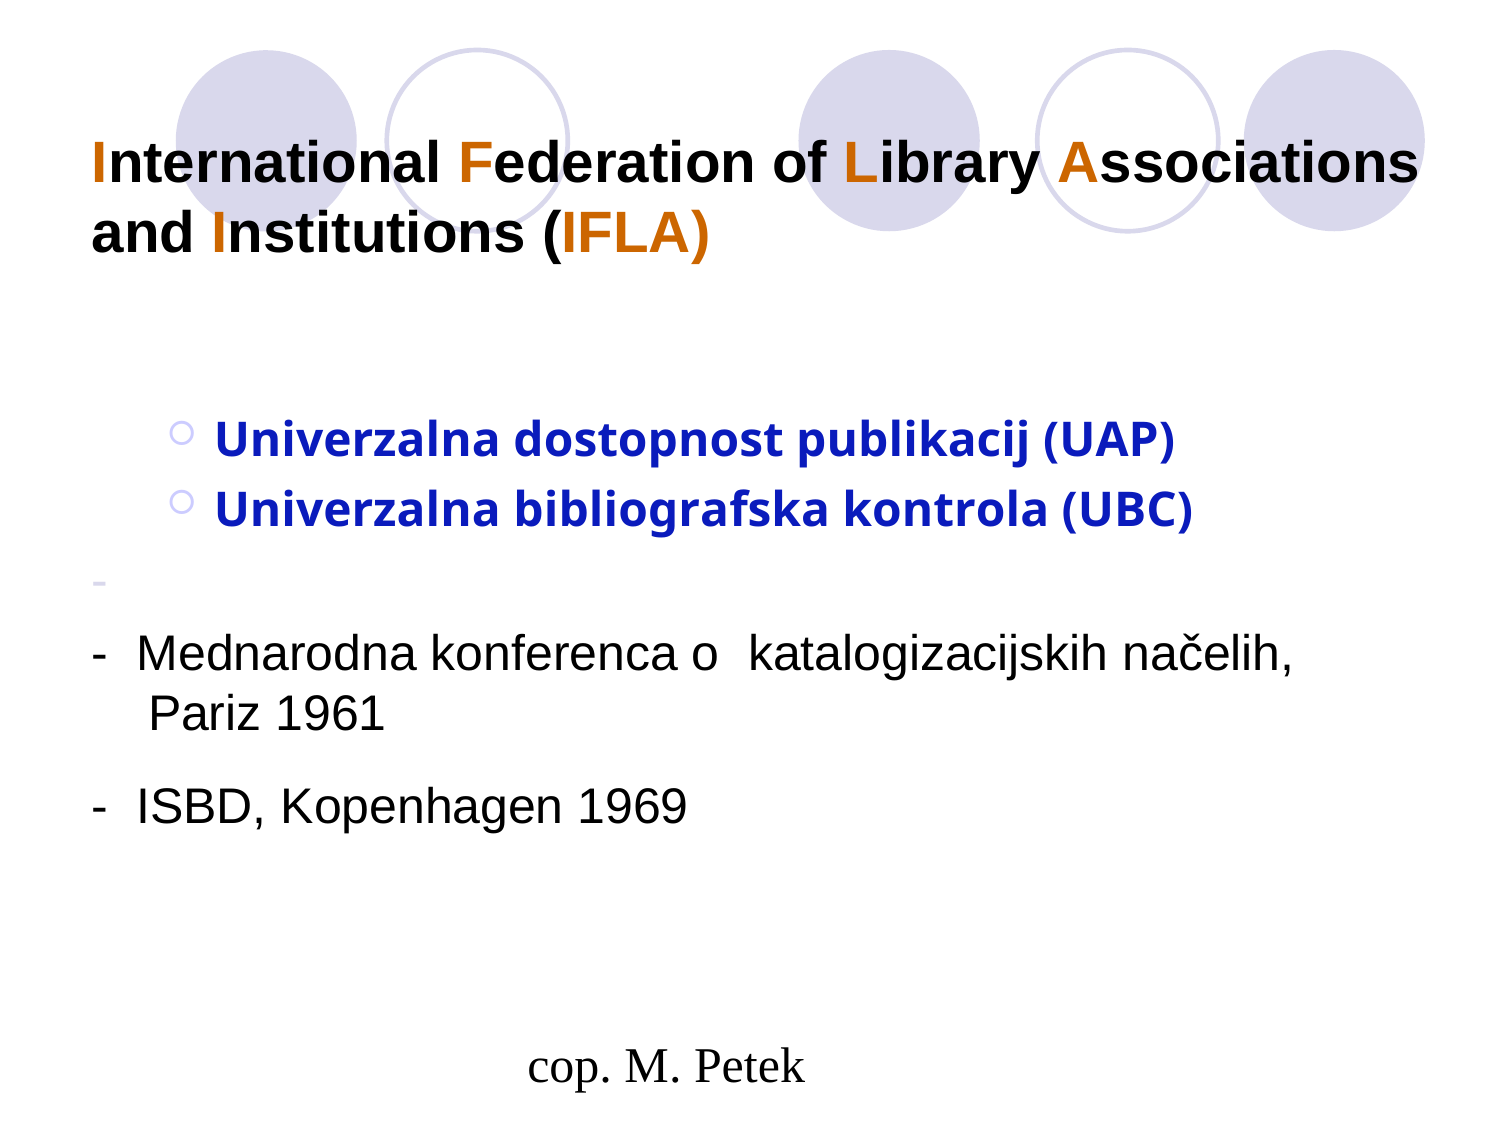

# International Federation of Library Associations and Institutions (IFLA)
Univerzalna dostopnost publikacij (UAP)
Univerzalna bibliografska kontrola (UBC)
-
- Mednarodna konferenca o katalogizacijskih načelih, Pariz 1961
- ISBD, Kopenhagen 1969
cop. M. Petek